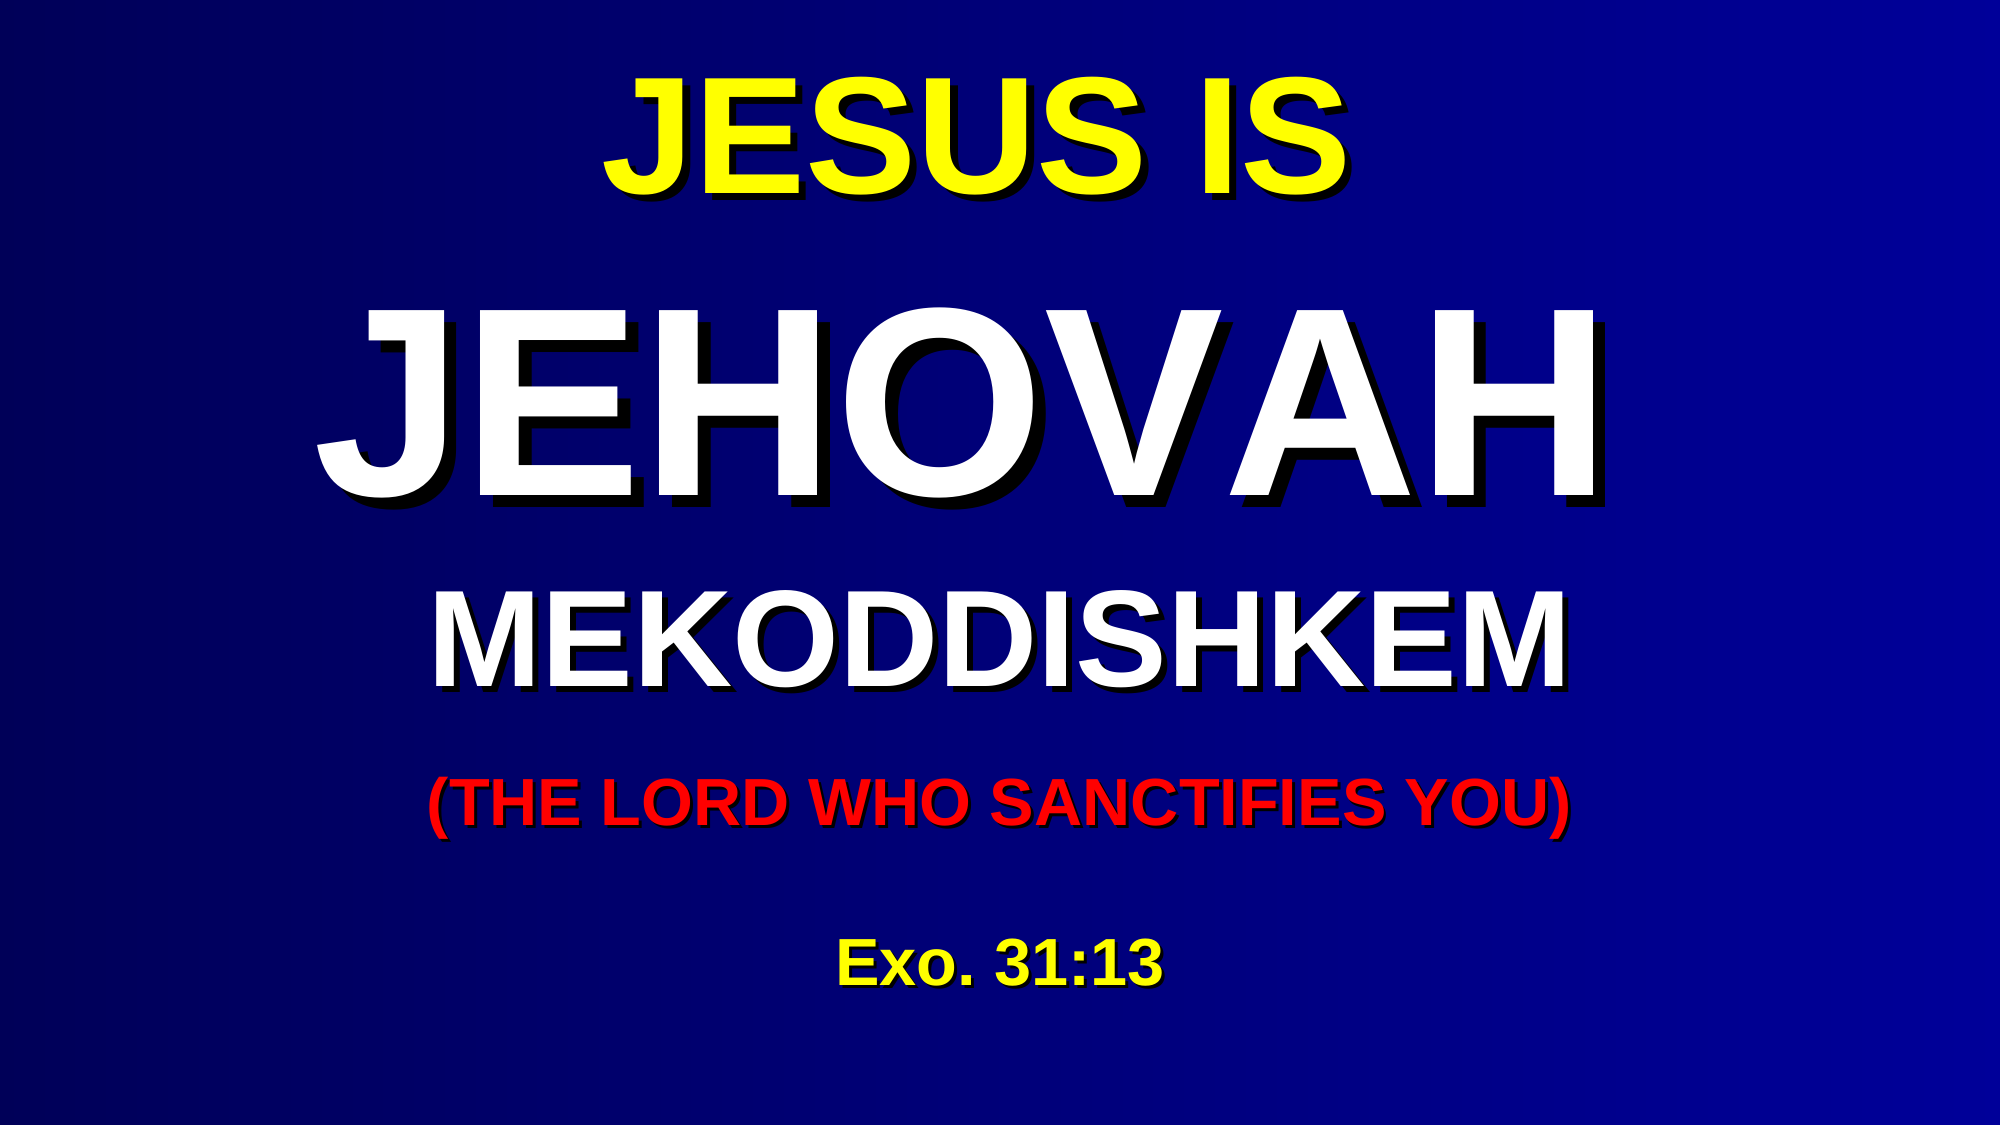

# JESUS IS JEHOVAH MEKODDISHKEM (THE LORD WHO SANCTIFIES YOU) Exo. 31:13